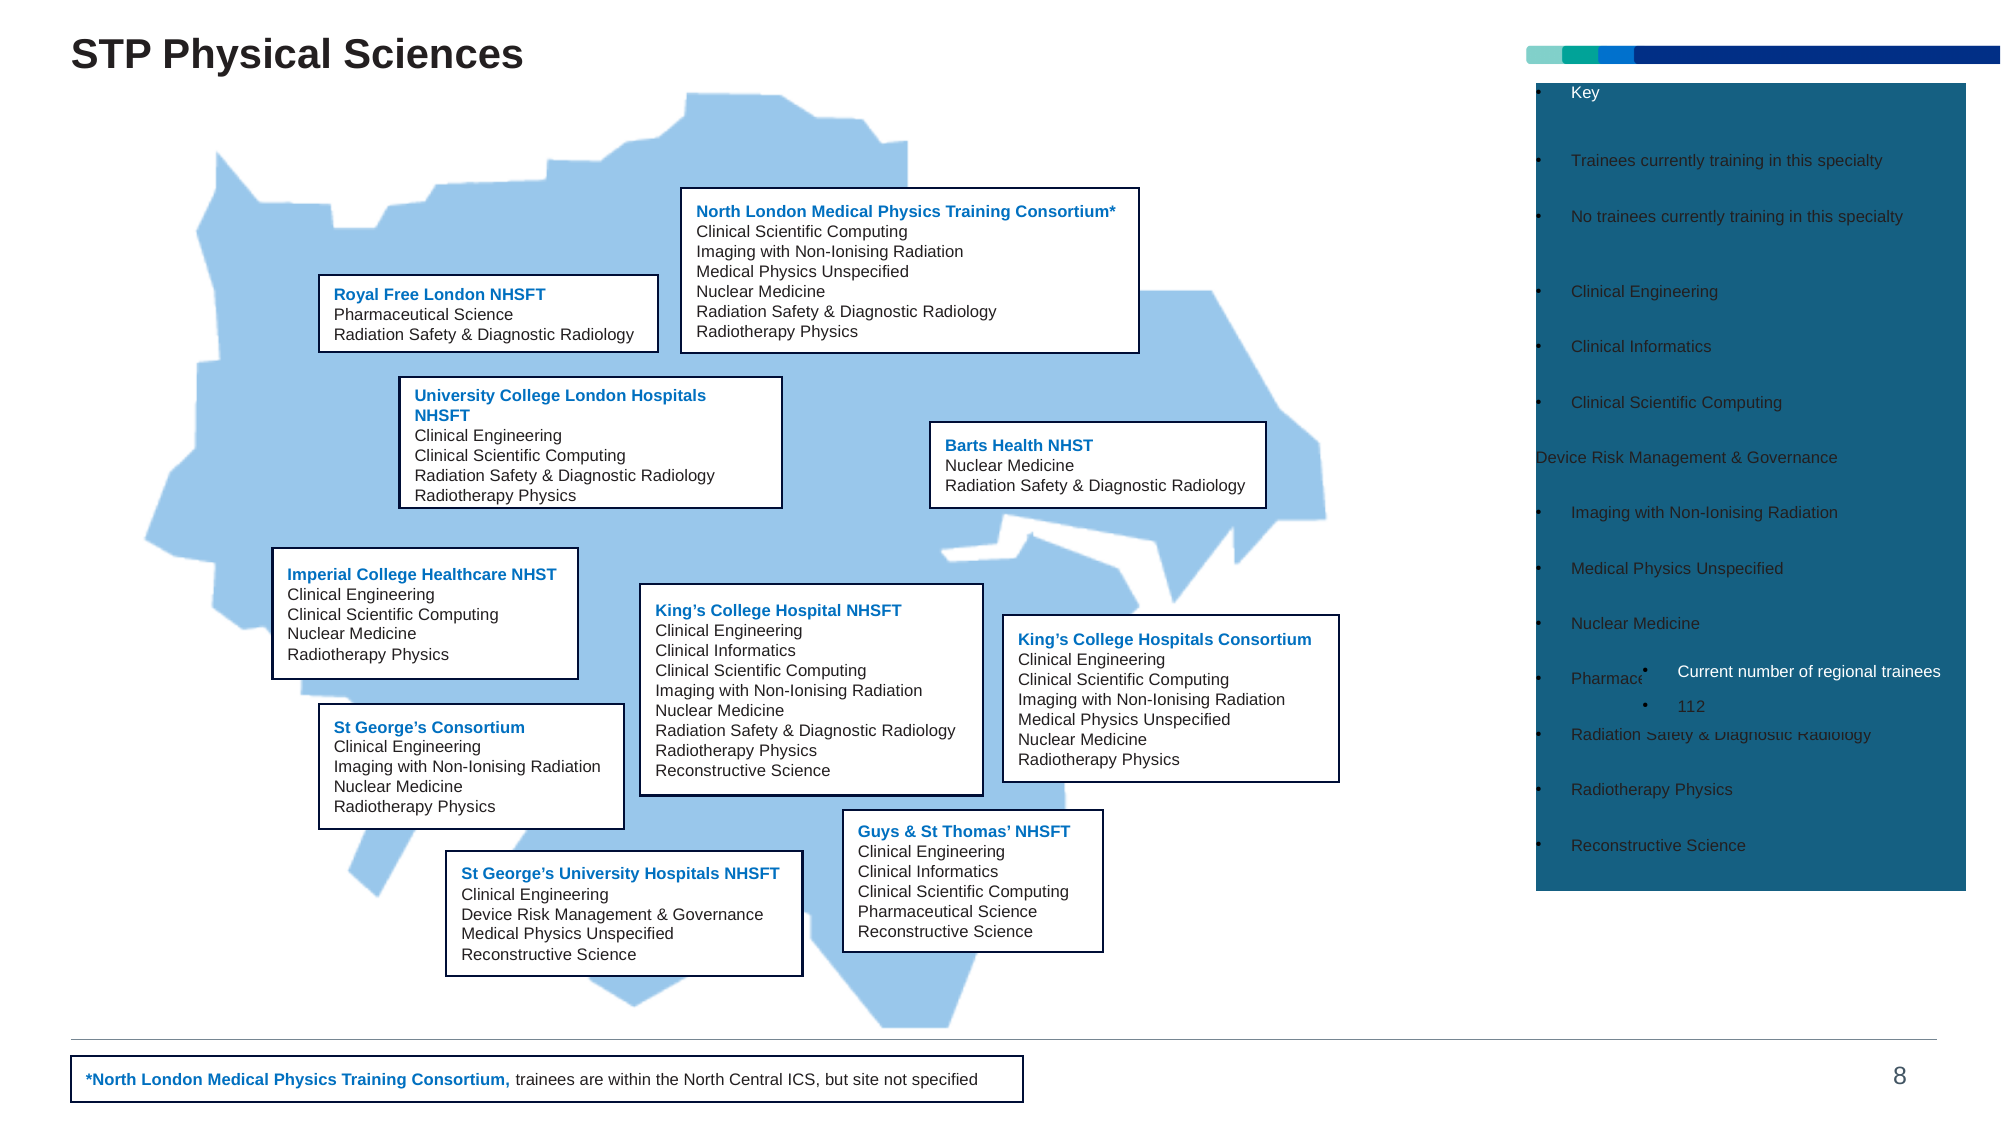

# STP Physical Sciences
| Key | |
| --- | --- |
| Trainees currently training in this specialty | |
| No trainees currently training in this specialty | |
North London Medical Physics Training Consortium*
Clinical Scientific Computing
Imaging with Non-Ionising Radiation
Medical Physics Unspecified
Nuclear Medicine
Radiation Safety & Diagnostic Radiology
Radiotherapy Physics
| Specialty | |
| --- | --- |
| Clinical Engineering | |
| Clinical Informatics | |
| Clinical Scientific Computing | |
| Device Risk Management & Governance | |
| Imaging with Non-Ionising Radiation | |
| Medical Physics Unspecified | |
| Nuclear Medicine | |
| Pharmaceutical Science | |
| Radiation Safety & Diagnostic Radiology | |
| Radiotherapy Physics | |
| Reconstructive Science | |
Royal Free London NHSFT
Pharmaceutical Science
Radiation Safety & Diagnostic Radiology
University College London Hospitals NHSFT
Clinical Engineering
Clinical Scientific Computing
Radiation Safety & Diagnostic Radiology
Radiotherapy Physics
Barts Health NHST
Nuclear Medicine
Radiation Safety & Diagnostic Radiology
Imperial College Healthcare NHST
Clinical Engineering
Clinical Scientific Computing
Nuclear Medicine
Radiotherapy Physics
King’s College Hospital NHSFT
Clinical Engineering
Clinical Informatics
Clinical Scientific Computing
Imaging with Non-Ionising Radiation
Nuclear Medicine
Radiation Safety & Diagnostic Radiology
Radiotherapy Physics
Reconstructive Science
King’s College Hospitals Consortium
Clinical Engineering
Clinical Scientific Computing
Imaging with Non-Ionising Radiation
Medical Physics Unspecified
Nuclear Medicine
Radiotherapy Physics
| Current number of regional trainees |
| --- |
| 112 |
St George’s Consortium
Clinical Engineering
Imaging with Non-Ionising Radiation
Nuclear Medicine
Radiotherapy Physics
Guys & St Thomas’ NHSFT
Clinical Engineering
Clinical Informatics
Clinical Scientific Computing
Pharmaceutical Science
Reconstructive Science
St George’s University Hospitals NHSFT
Clinical Engineering
Device Risk Management & Governance
Medical Physics Unspecified
Reconstructive Science
*North London Medical Physics Training Consortium, trainees are within the North Central ICS, but site not specified